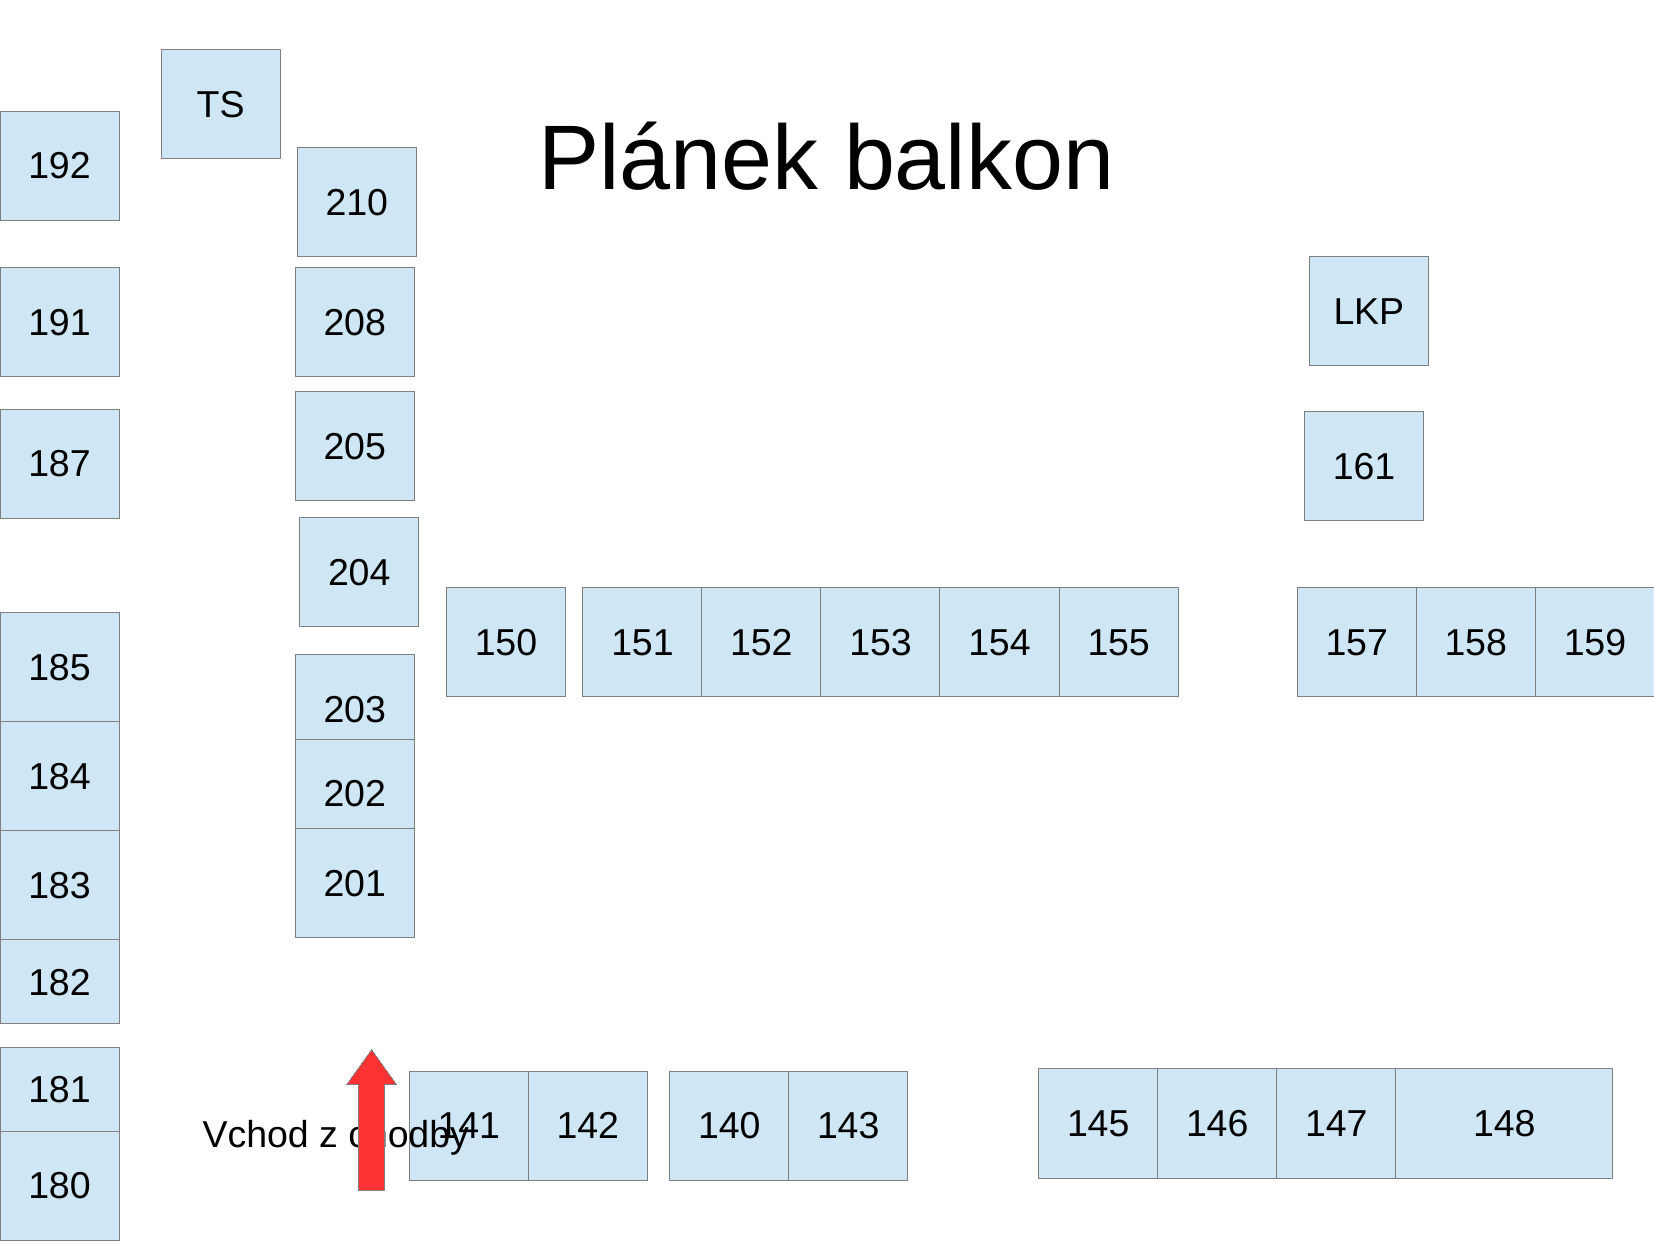

# Plánek balkon
TS
192
210
LKP
191
208
205
187
161
204
150
151
152
153
154
155
157
158
159
185
203
184
202
201
183
182
181
145
146
147
148
141
142
140
143
Vchod z chodby
180